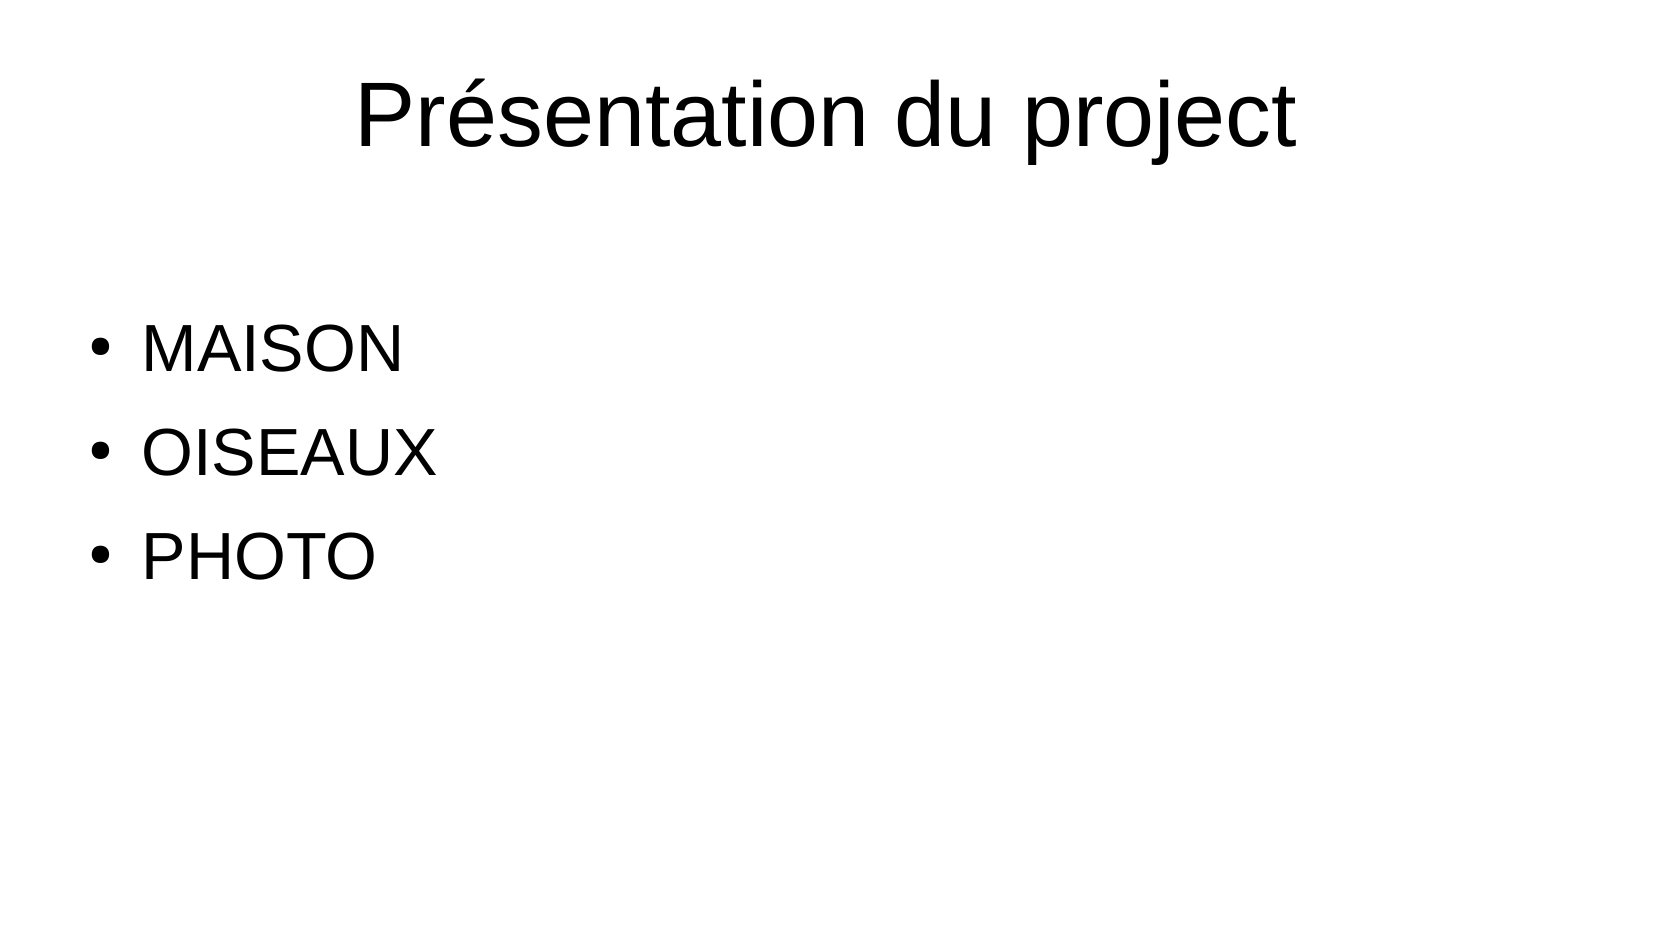

# Présentation du project
MAISON
OISEAUX
PHOTO